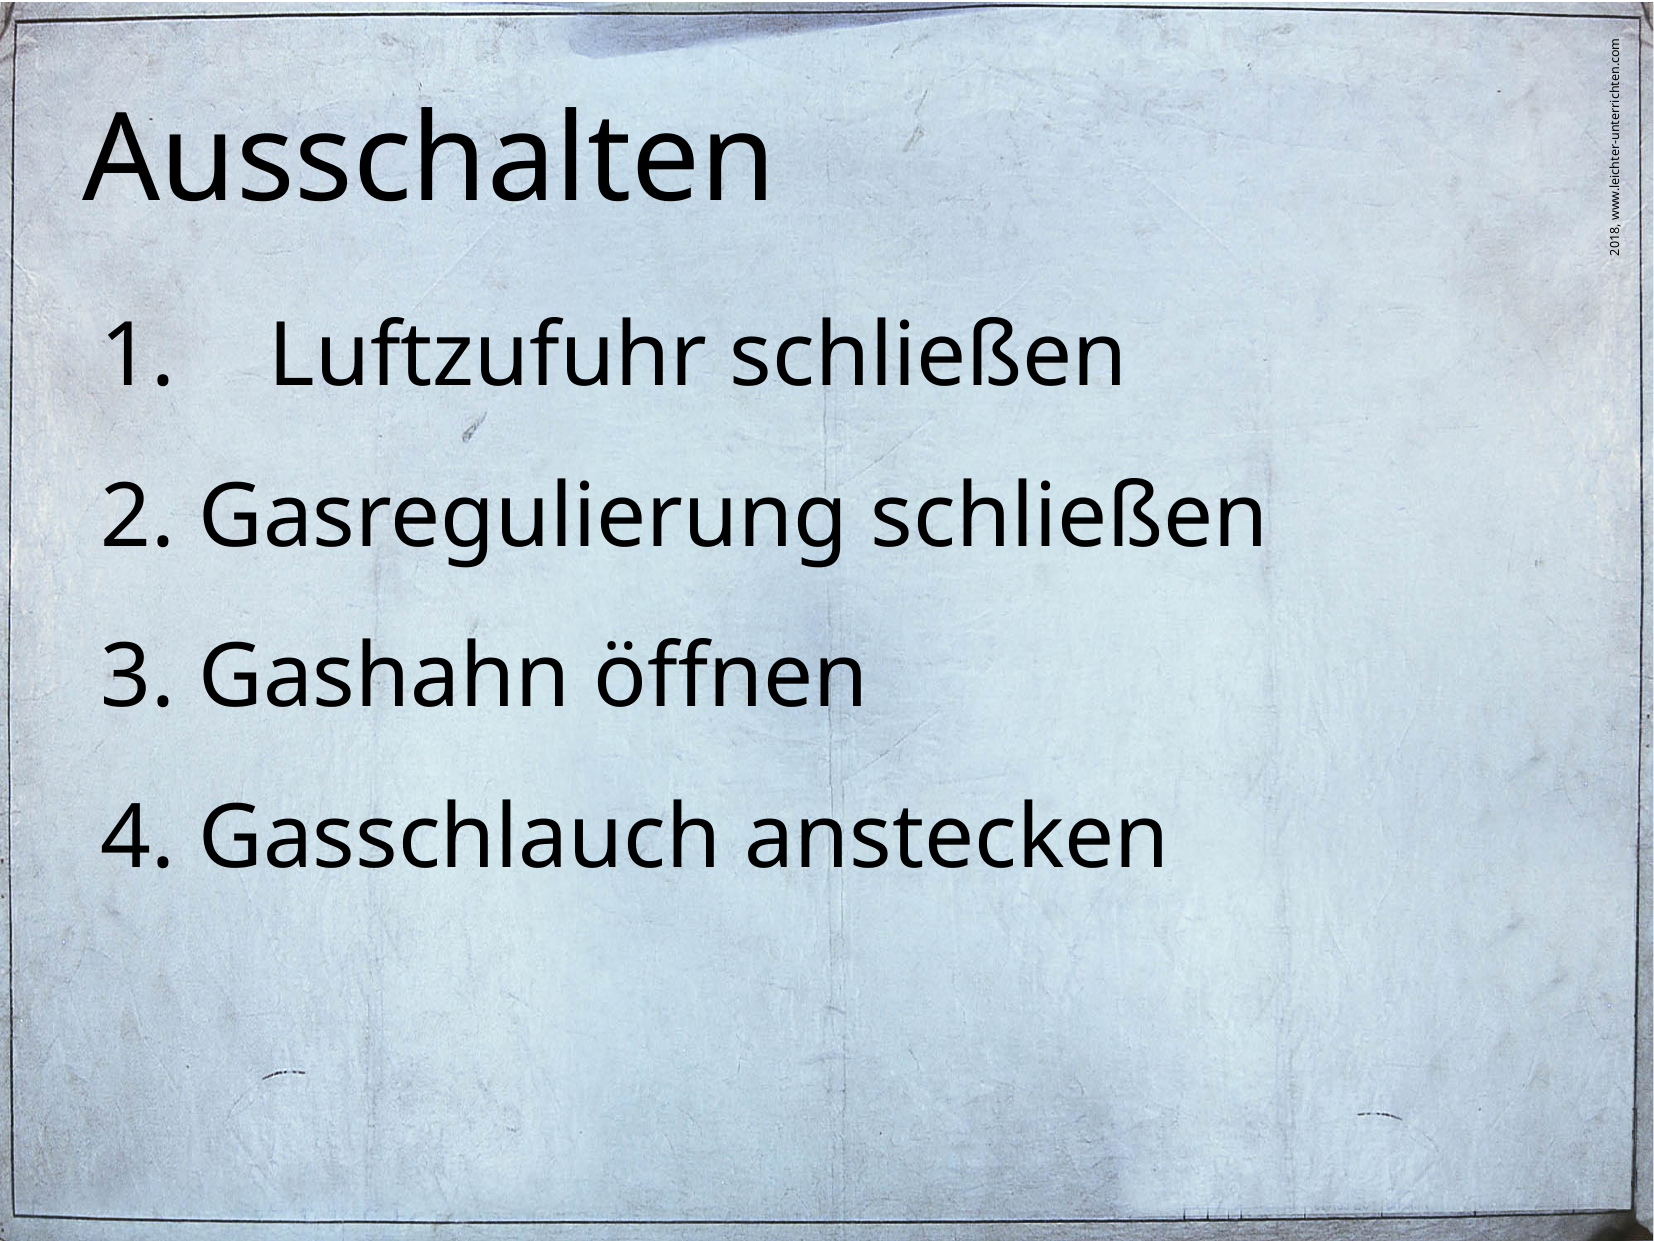

# Ausschalten
 	Luftzufuhr schließen
 Gasregulierung schließen
 Gashahn öffnen
 Gasschlauch anstecken